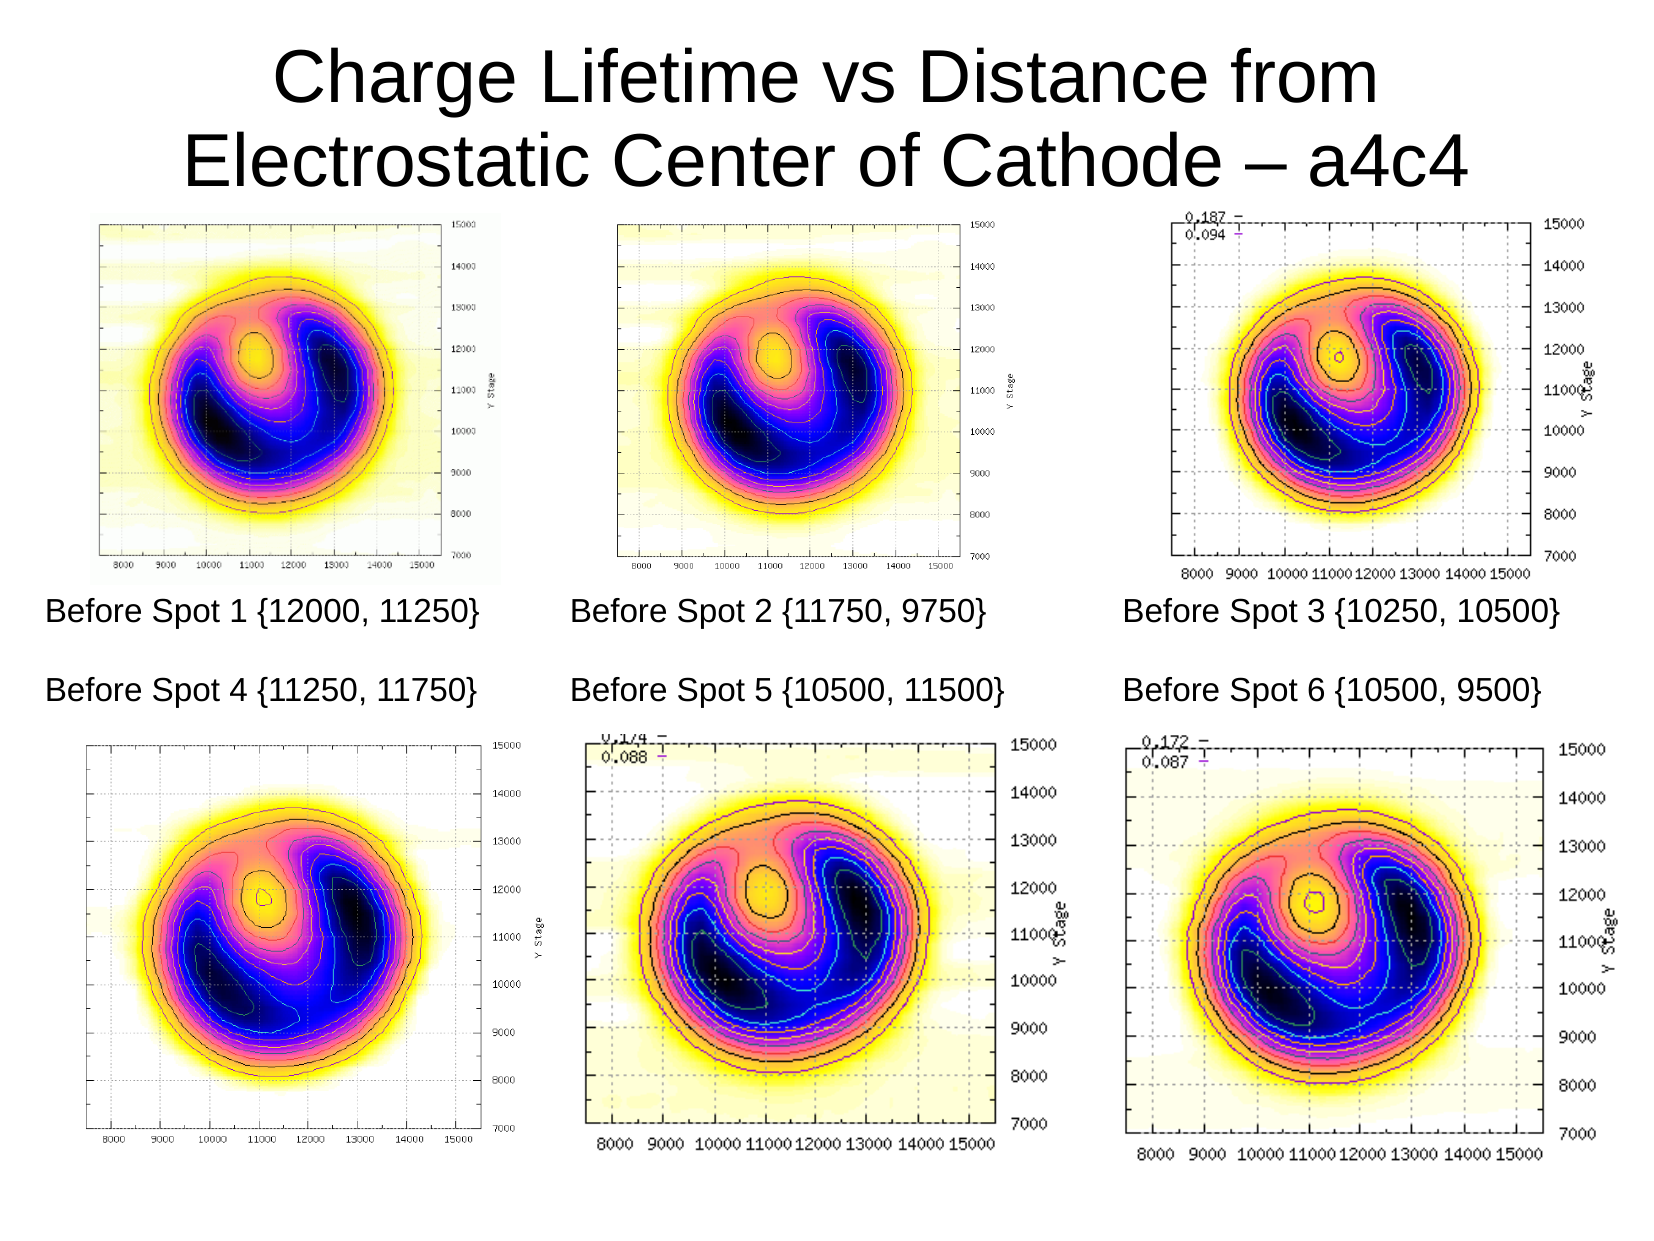

# Charge Lifetime vs Distance from Electrostatic Center of Cathode – a4c4
Before Spot 1 {12000, 11250}		Before Spot 2 {11750, 9750}		 Before Spot 3 {10250, 10500}
Before Spot 4 {11250, 11750}		Before Spot 5 {10500, 11500}		 Before Spot 6 {10500, 9500}
Moser Oct20
8